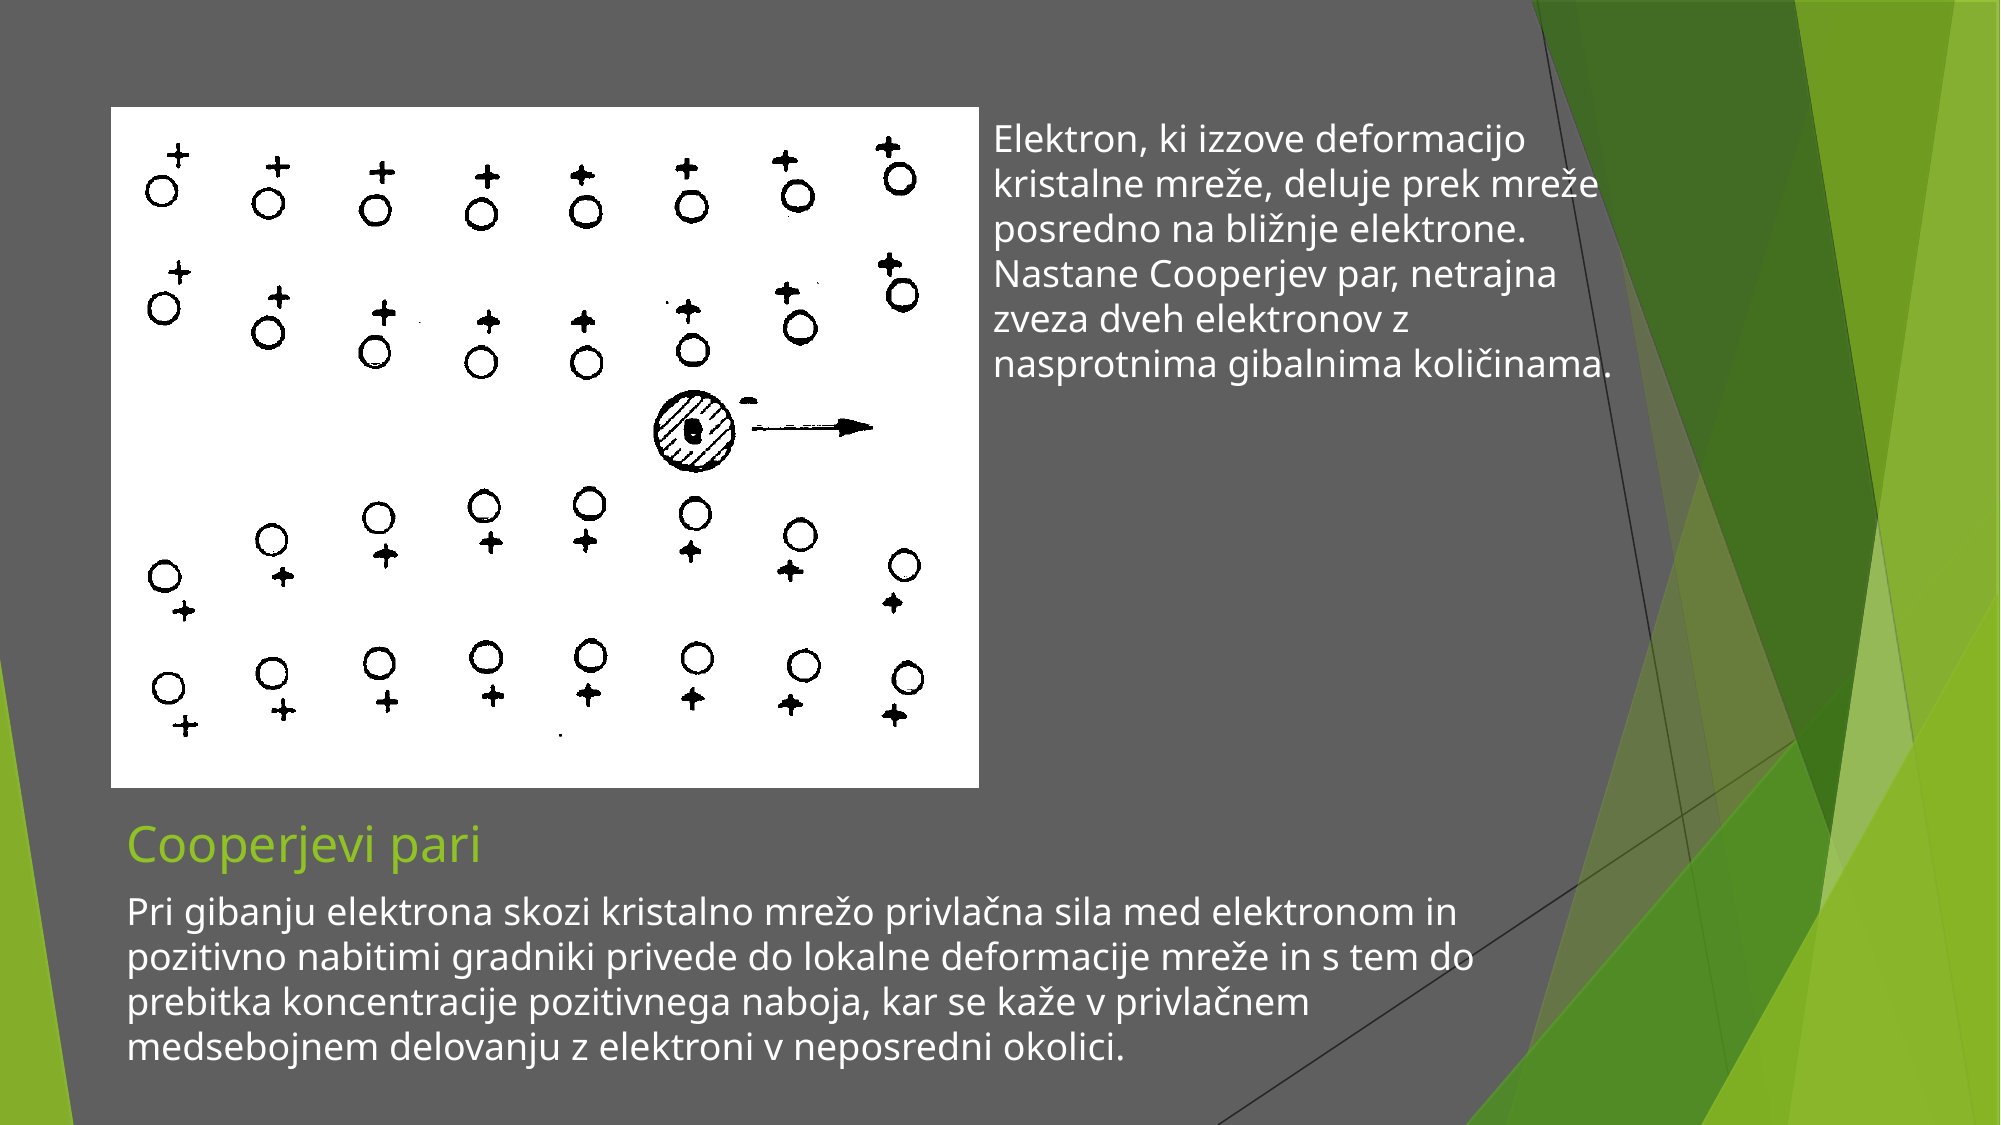

Elektron, ki izzove deformacijo kristalne mreže, deluje prek mreže posredno na bližnje elektrone. Nastane Cooperjev par, netrajna zveza dveh elektronov z nasprotnima gibalnima količinama.
# Cooperjevi pari
Pri gibanju elektrona skozi kristalno mrežo privlačna sila med elektronom in pozitivno nabitimi gradniki privede do lokalne deformacije mreže in s tem do prebitka koncentracije pozitivnega naboja, kar se kaže v privlačnem medsebojnem delovanju z elektroni v neposredni okolici.